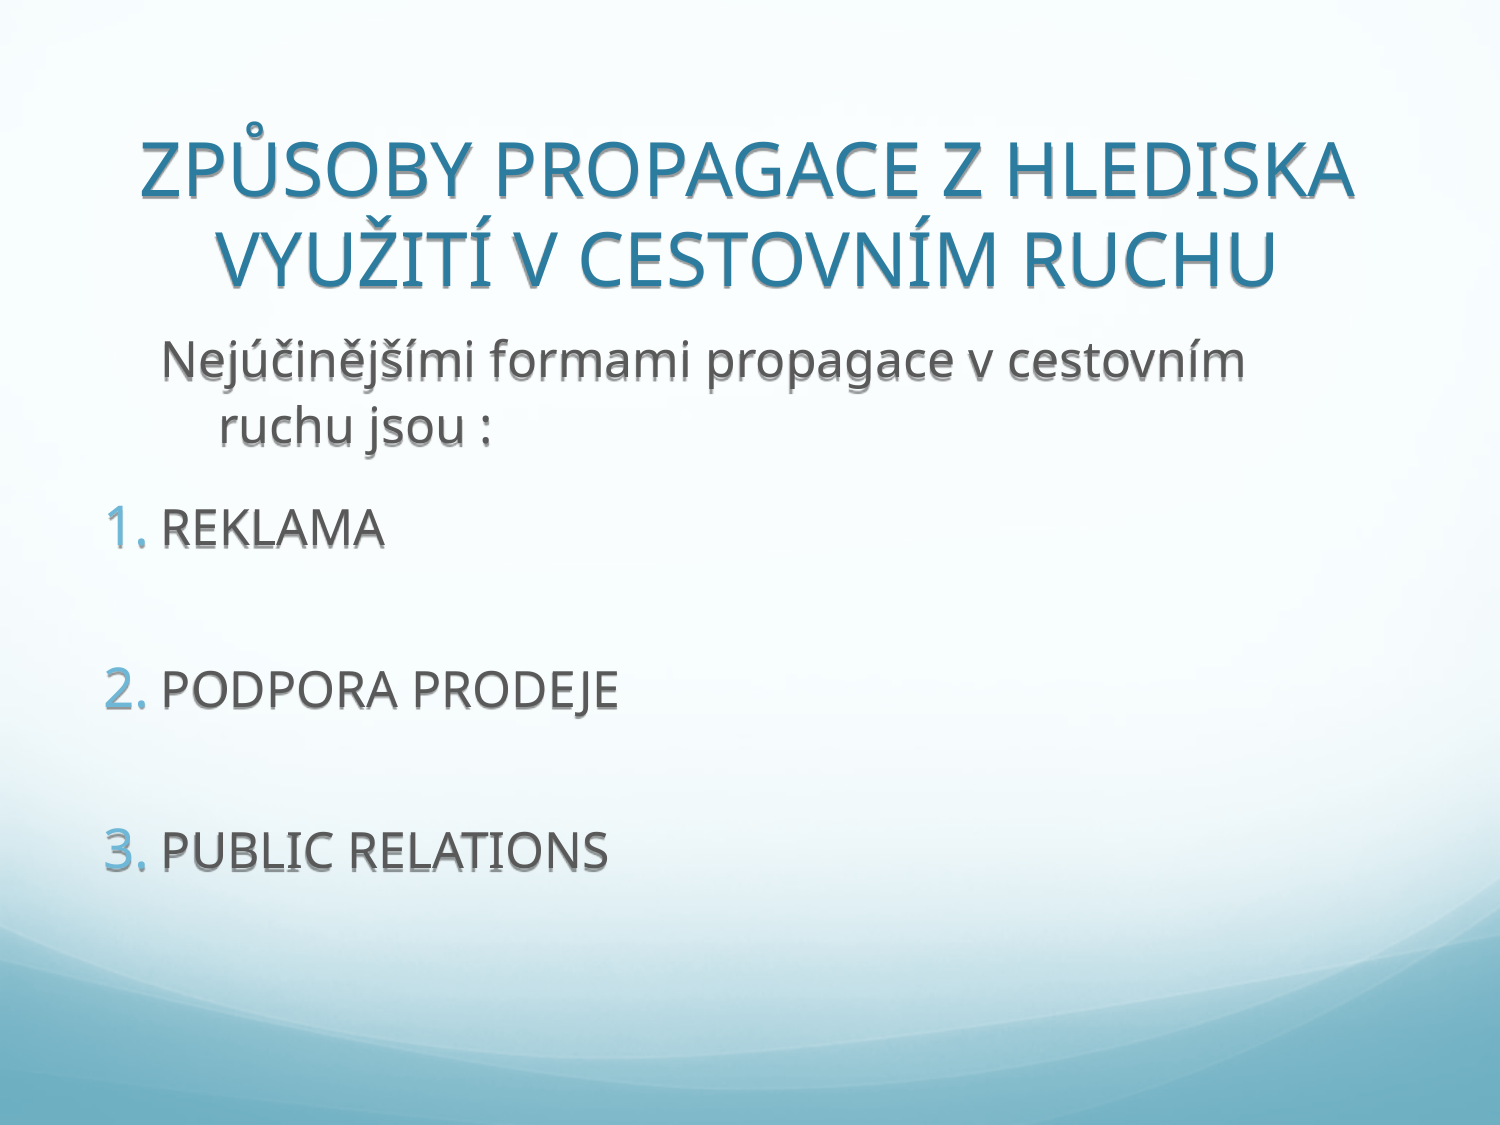

# ZPŮSOBY PROPAGACE Z HLEDISKA VYUŽITÍ V CESTOVNÍM RUCHU
Nejúčinějšími formami propagace v cestovním ruchu jsou :
REKLAMA
PODPORA PRODEJE
PUBLIC RELATIONS